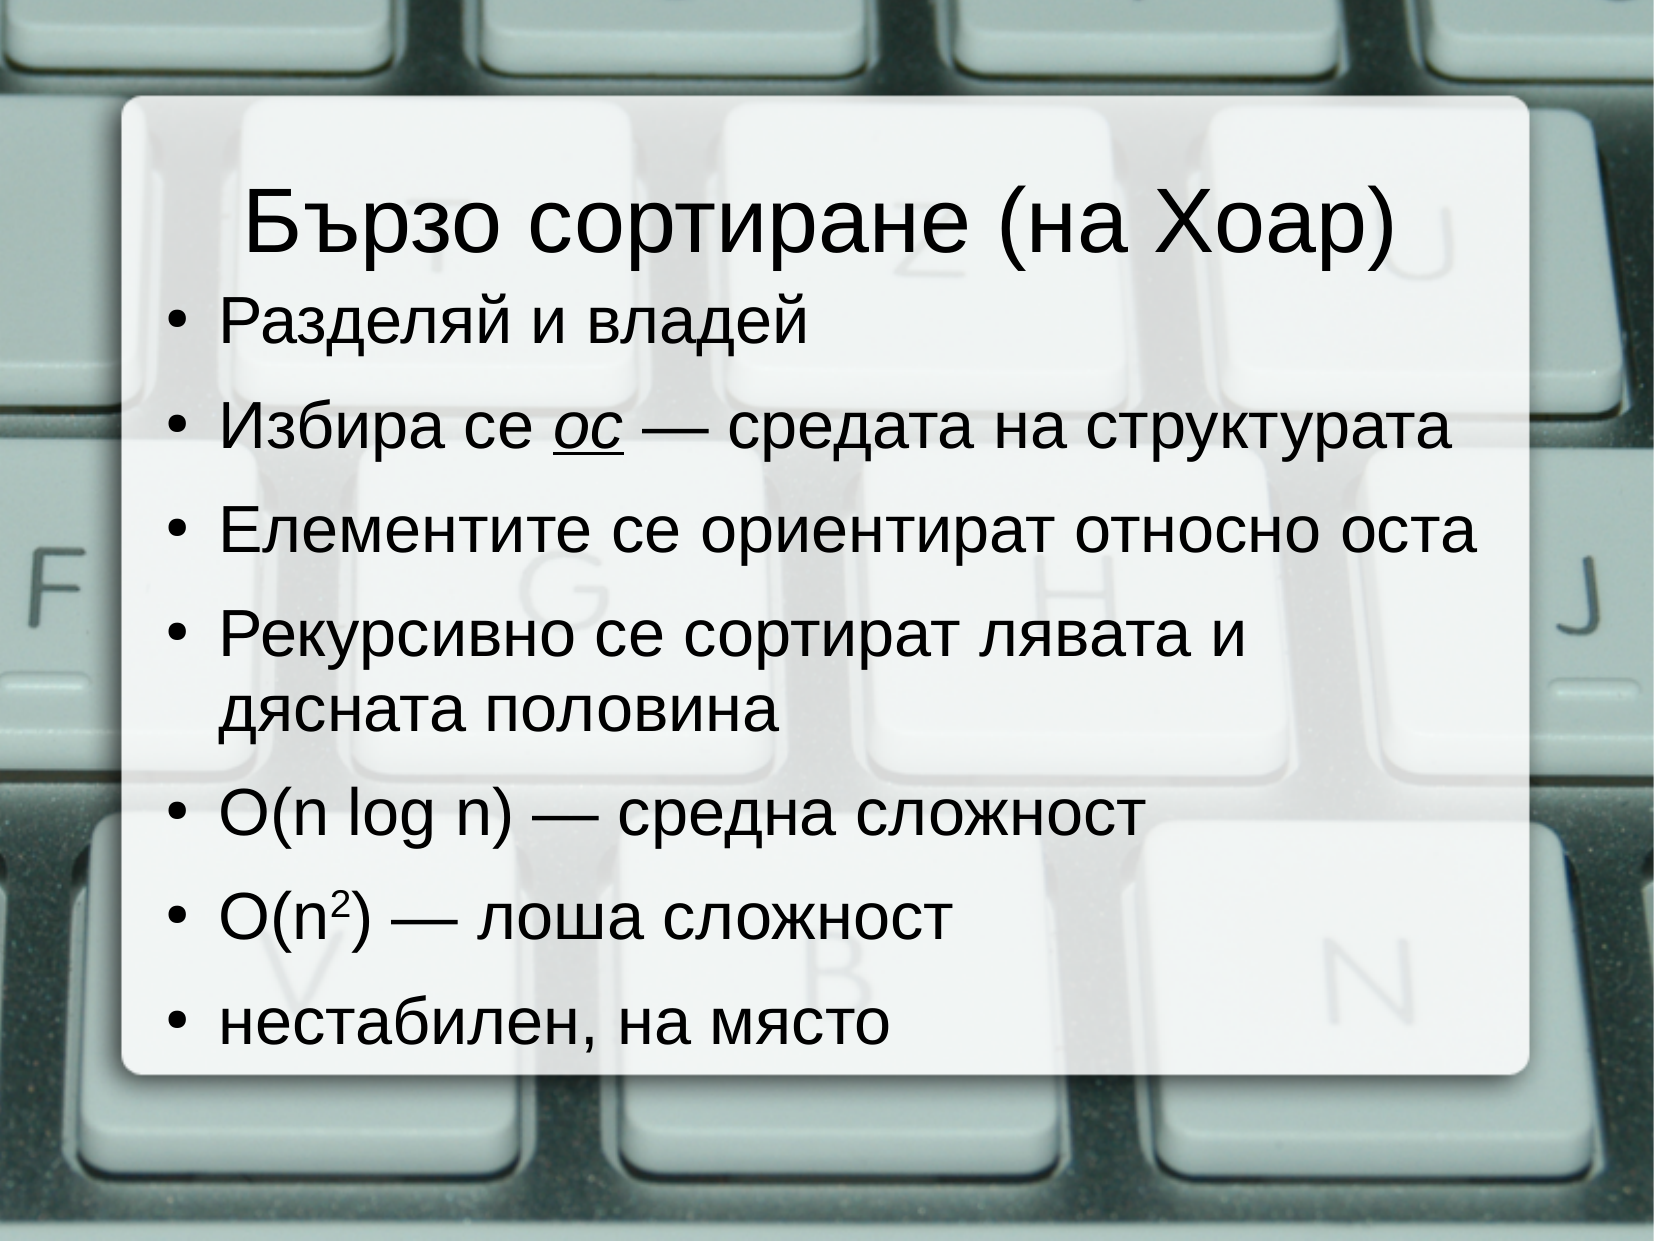

# Бързо сортиране (на Хоар)
Разделяй и владей
Избира се ос — средата на структурата
Елементите се ориентират относно оста
Рекурсивно се сортират лявата и дясната половина
O(n log n) — средна сложност
O(n2) — лоша сложност
нестабилен, на място